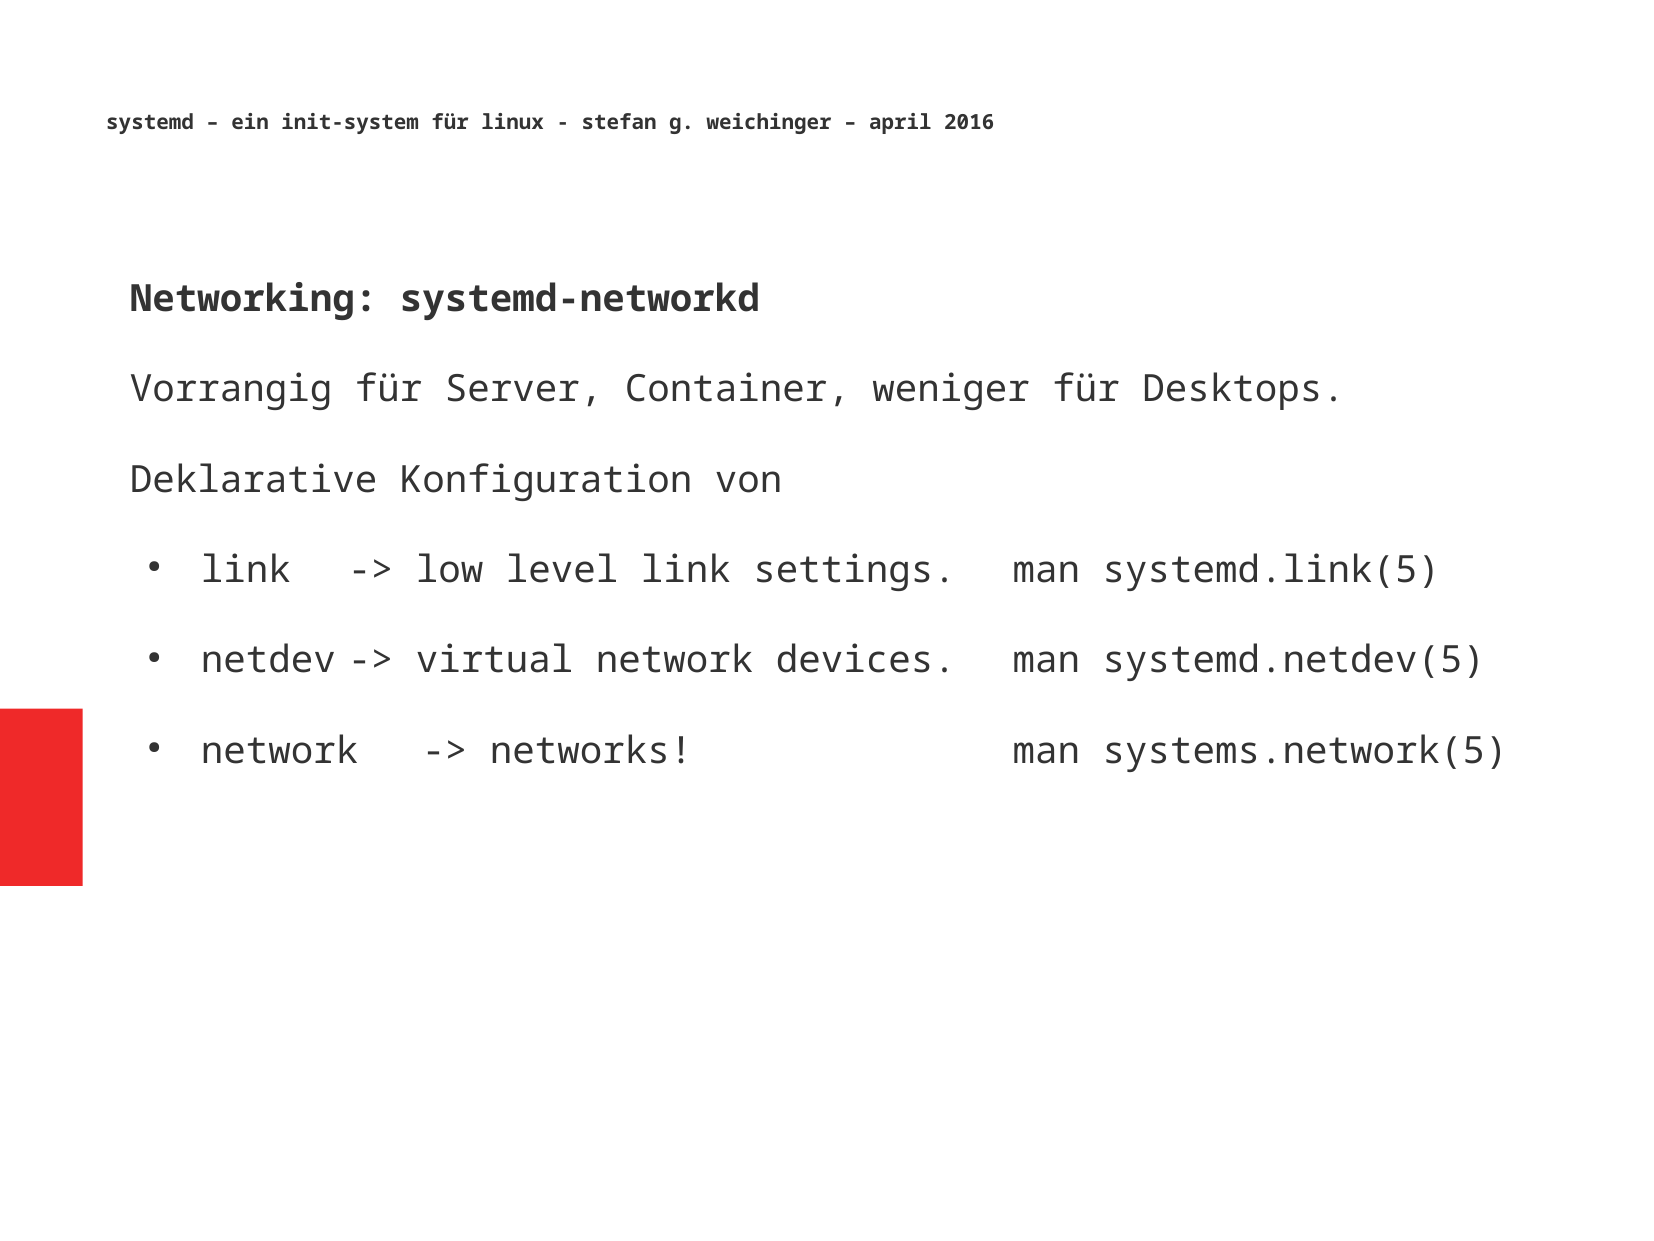

# systemd – ein init-system für linux - stefan g. weichinger – april 2016
Networking: systemd-networkd
Vorrangig für Server, Container, weniger für Desktops.
Deklarative Konfiguration von
link	-> low level link settings.	man systemd.link(5)
netdev	-> virtual network devices.	man systemd.netdev(5)
network	-> networks!					man systems.network(5)